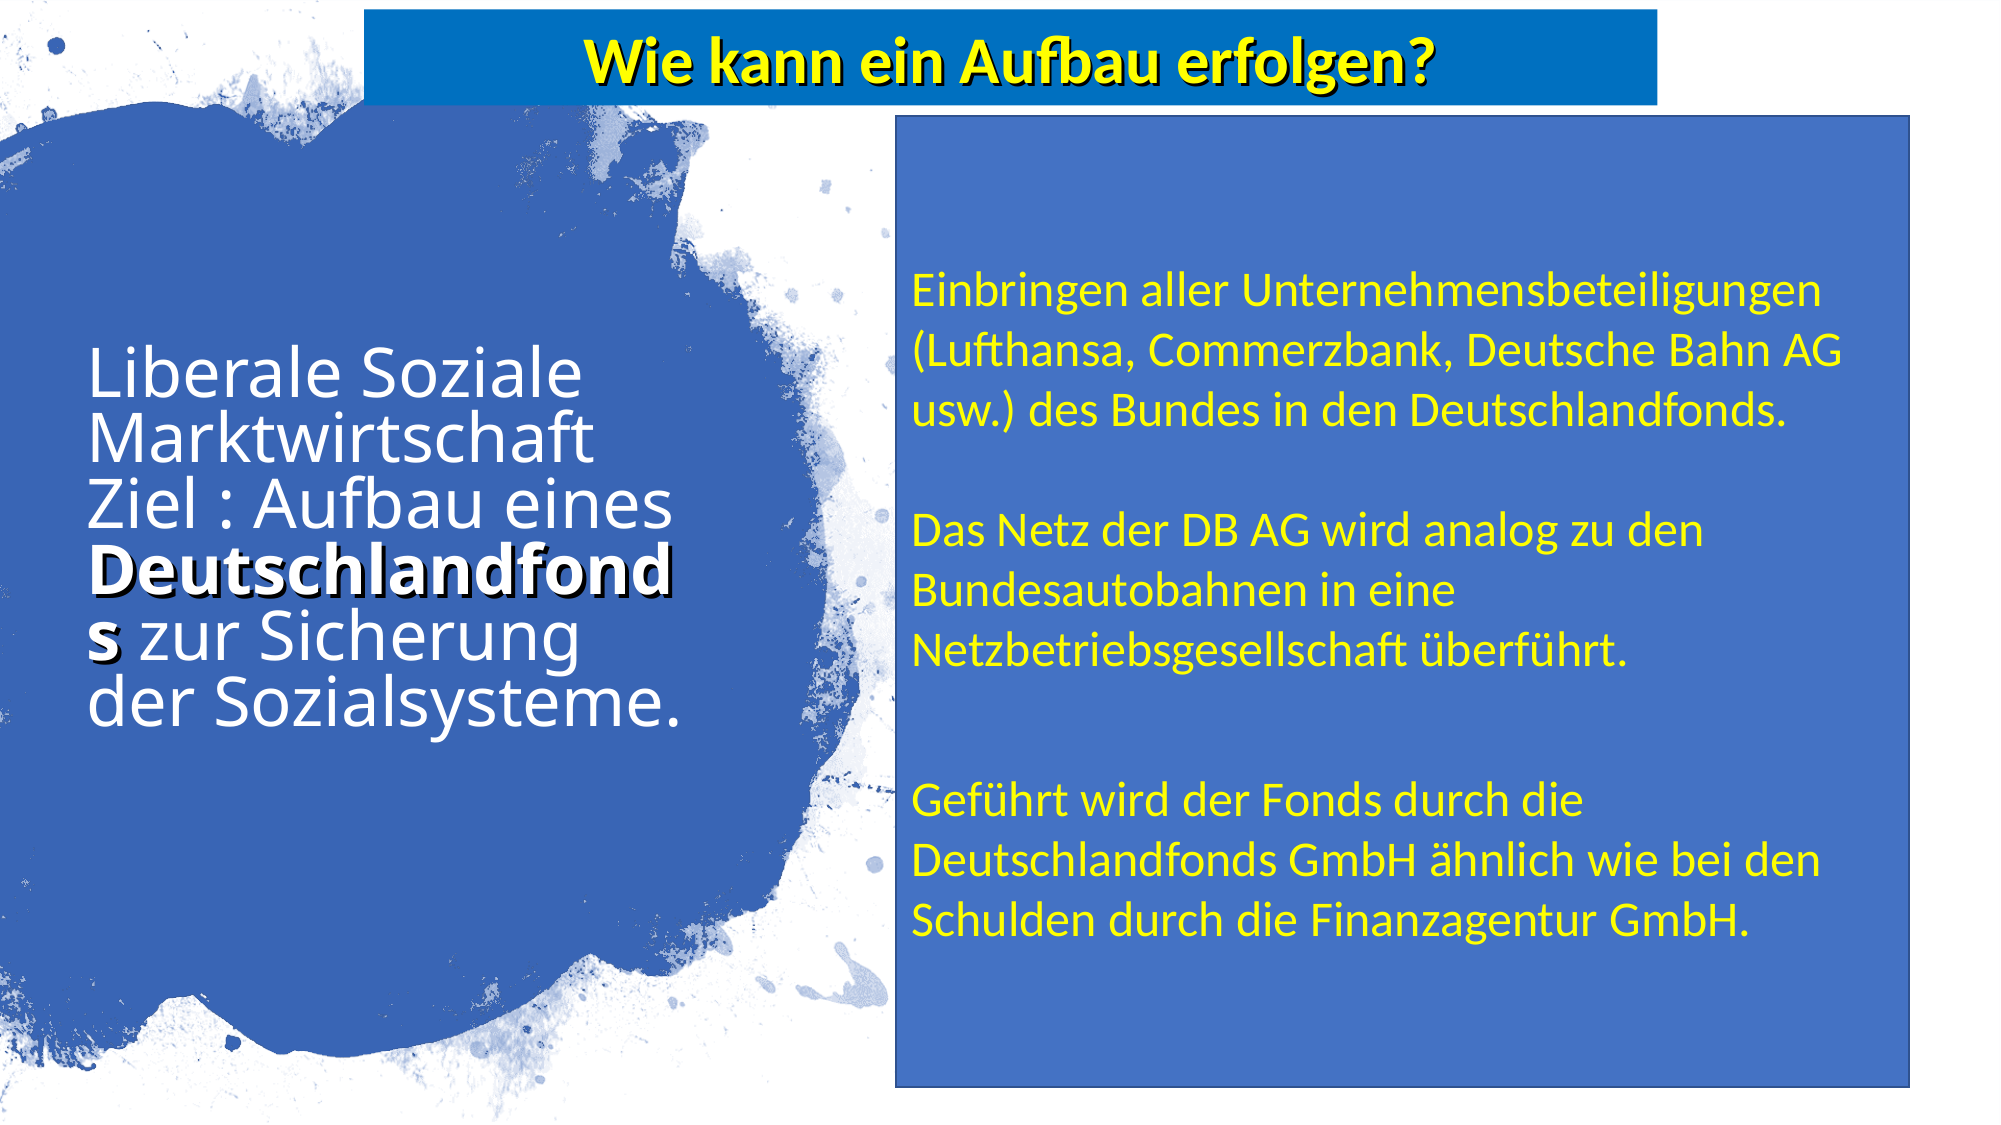

Wie kann ein Aufbau erfolgen?
Einbringen aller Unternehmensbeteiligungen (Lufthansa, Commerzbank, Deutsche Bahn AG usw.) des Bundes in den Deutschlandfonds.
Das Netz der DB AG wird analog zu den Bundesautobahnen in eine Netzbetriebsgesellschaft überführt.
Geführt wird der Fonds durch die Deutschlandfonds GmbH ähnlich wie bei den Schulden durch die Finanzagentur GmbH.
Liberale Soziale Marktwirtschaft Ziel : Aufbau eines Deutschlandfonds zur Sicherung der Sozialsysteme.